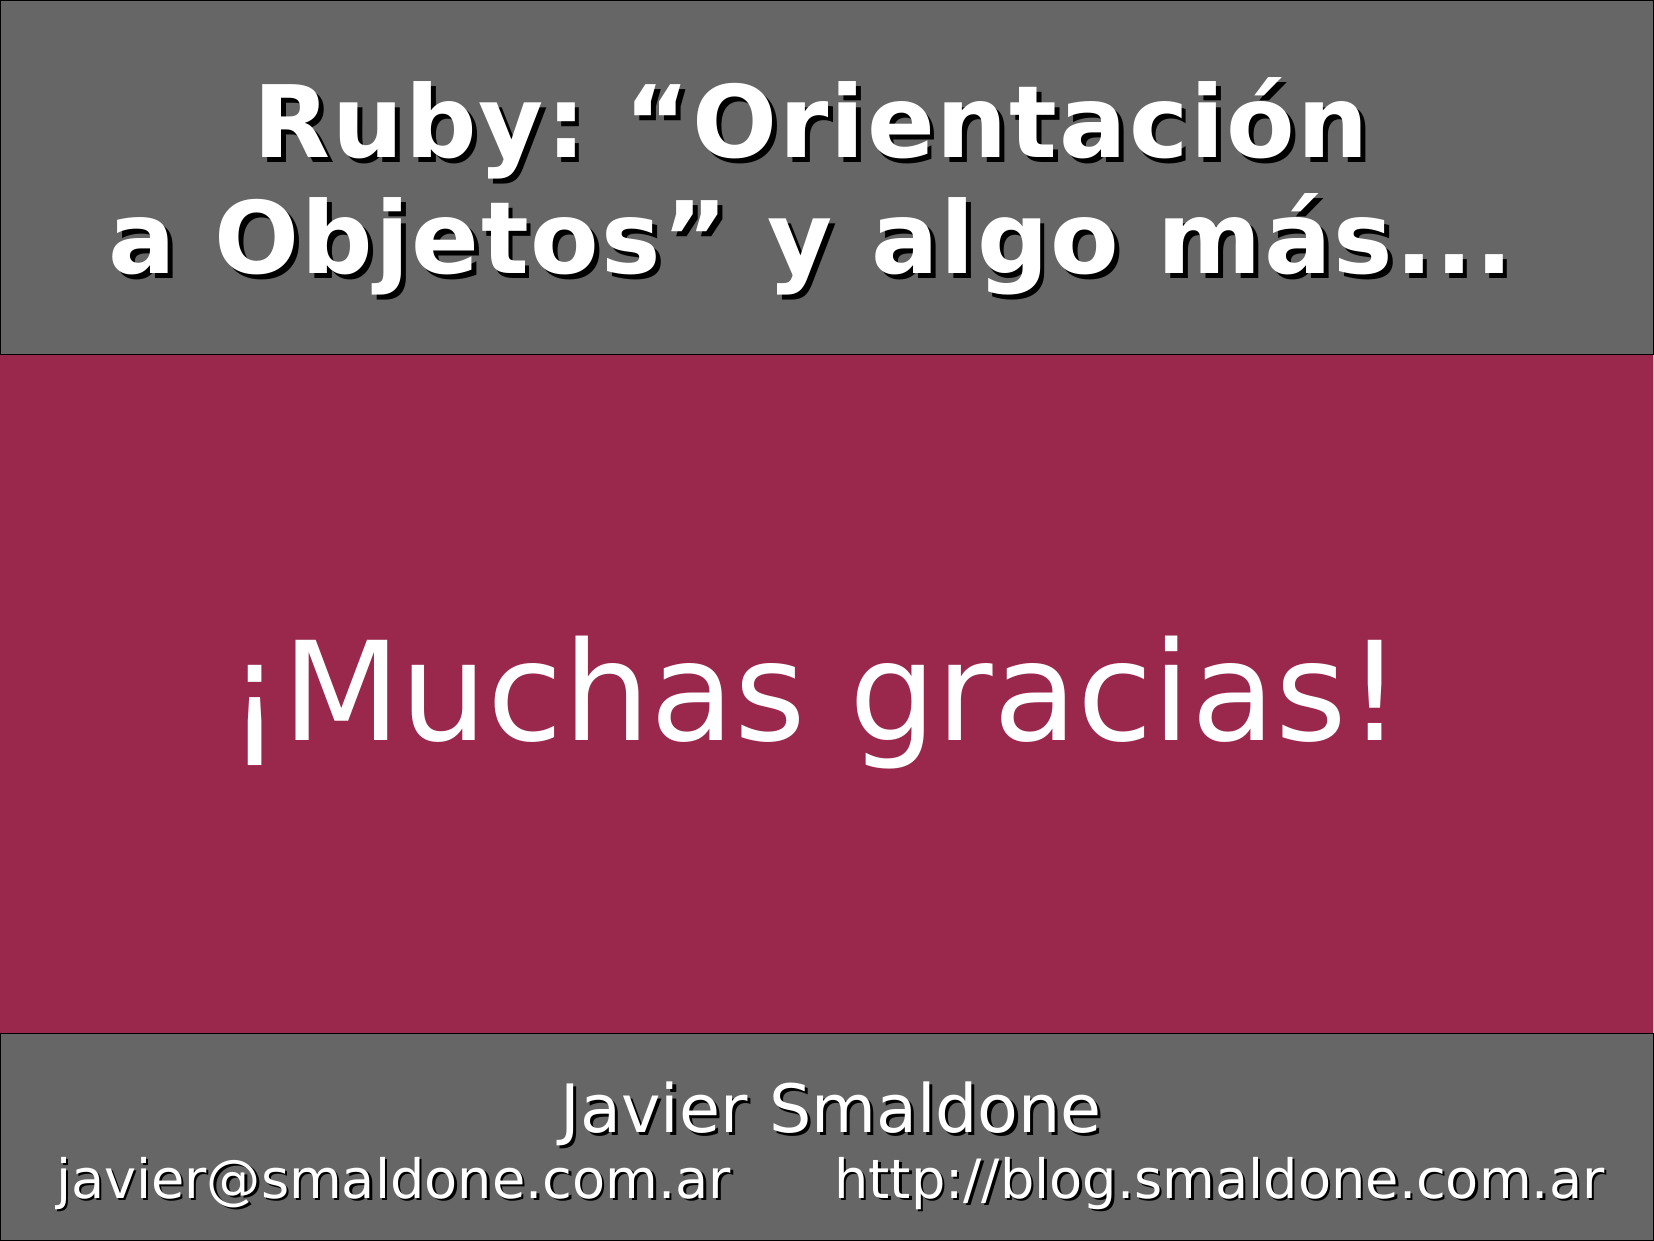

Ruby: “Orientación
a Objetos” y algo más...
¡Muchas gracias!
Javier Smaldone
javier@smaldone.com.ar http://blog.smaldone.com.ar